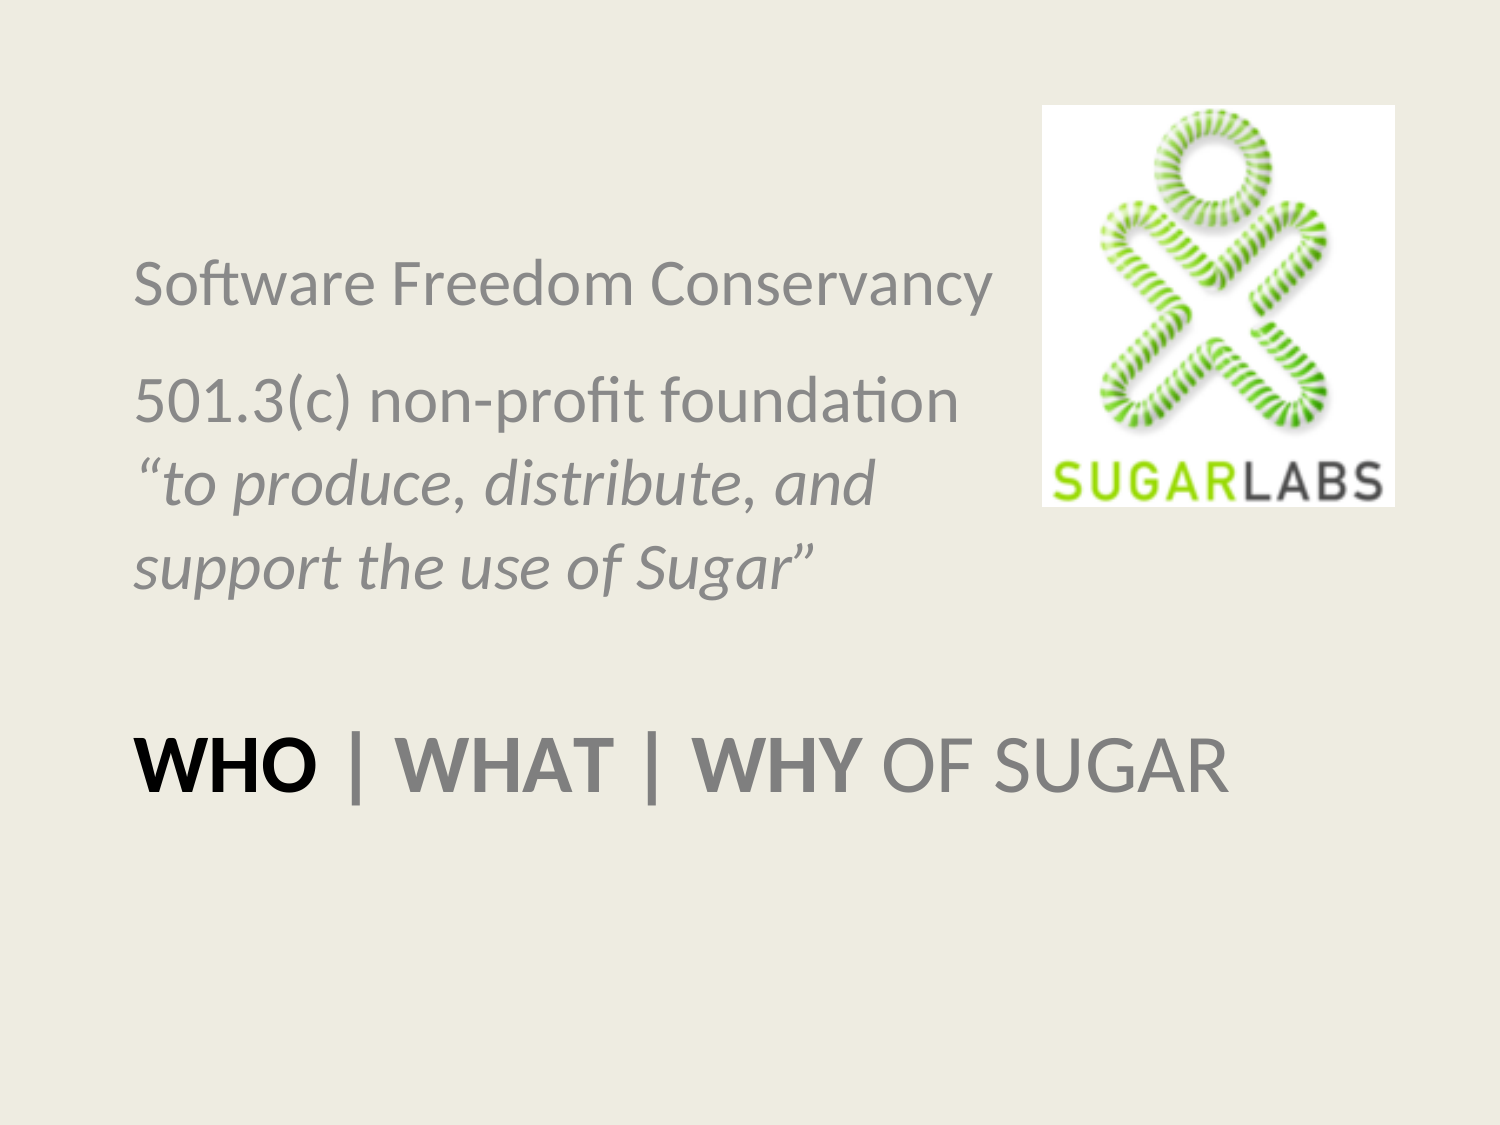

Software Freedom Conservancy
501.3(c) non-profit foundation
“to produce, distribute, and
support the use of Sugar”
# WHO | WHAT | WHY OF SUGAR